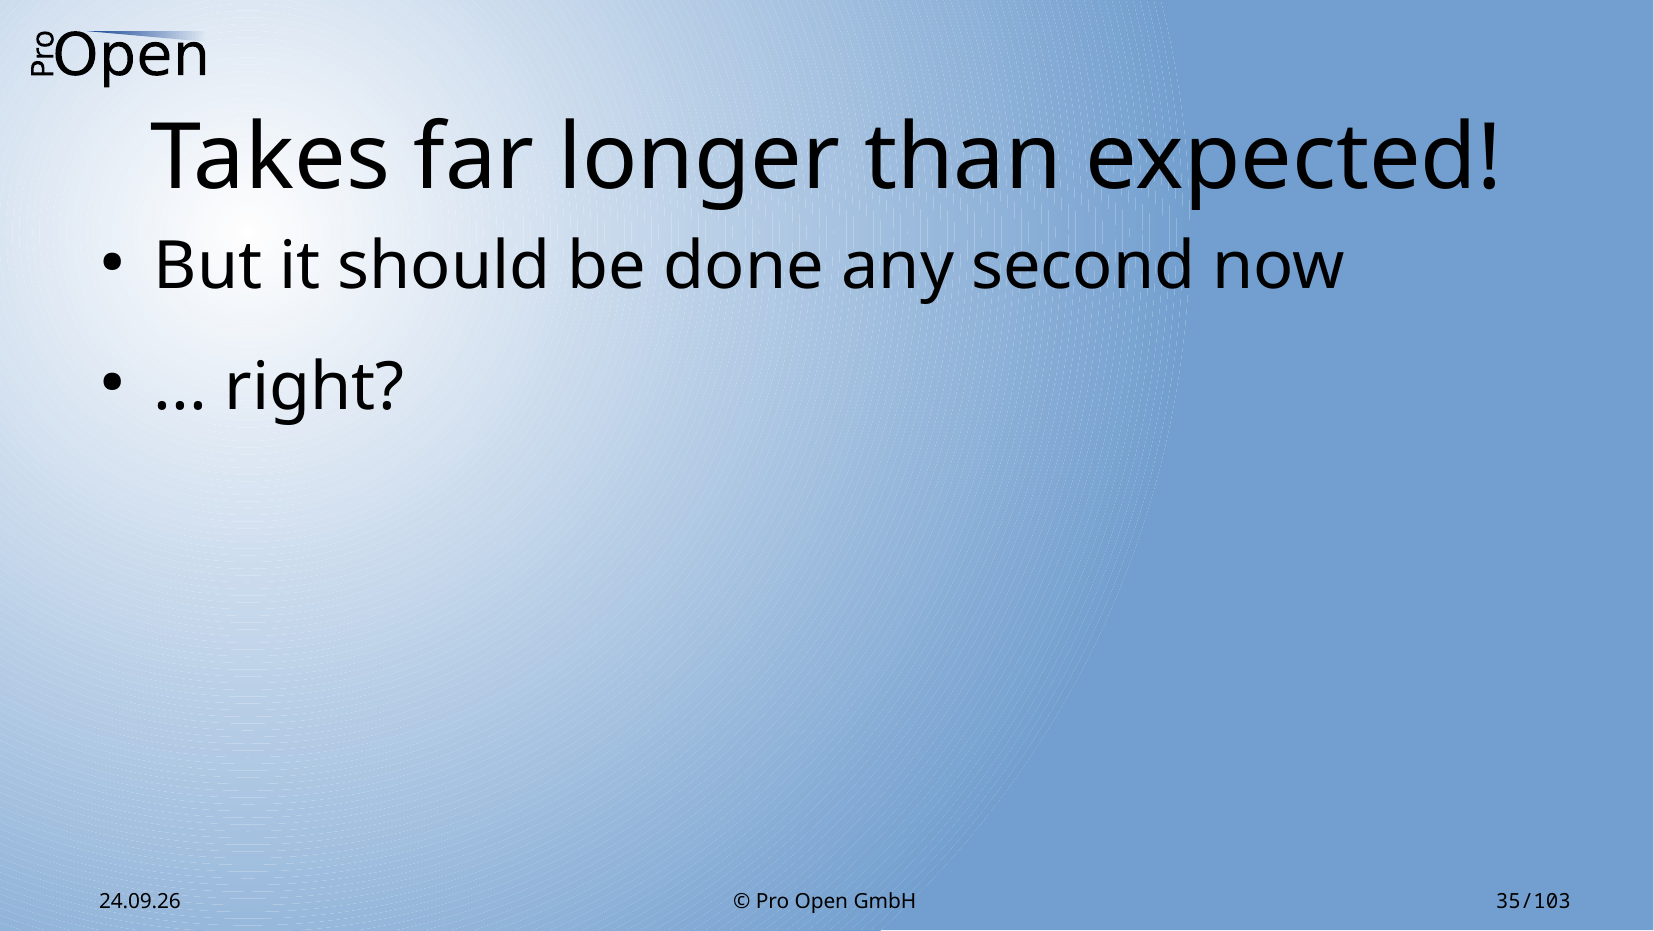

# Takes far longer than expected!
But it should be done any second now
... right?
© Pro Open GmbH
35